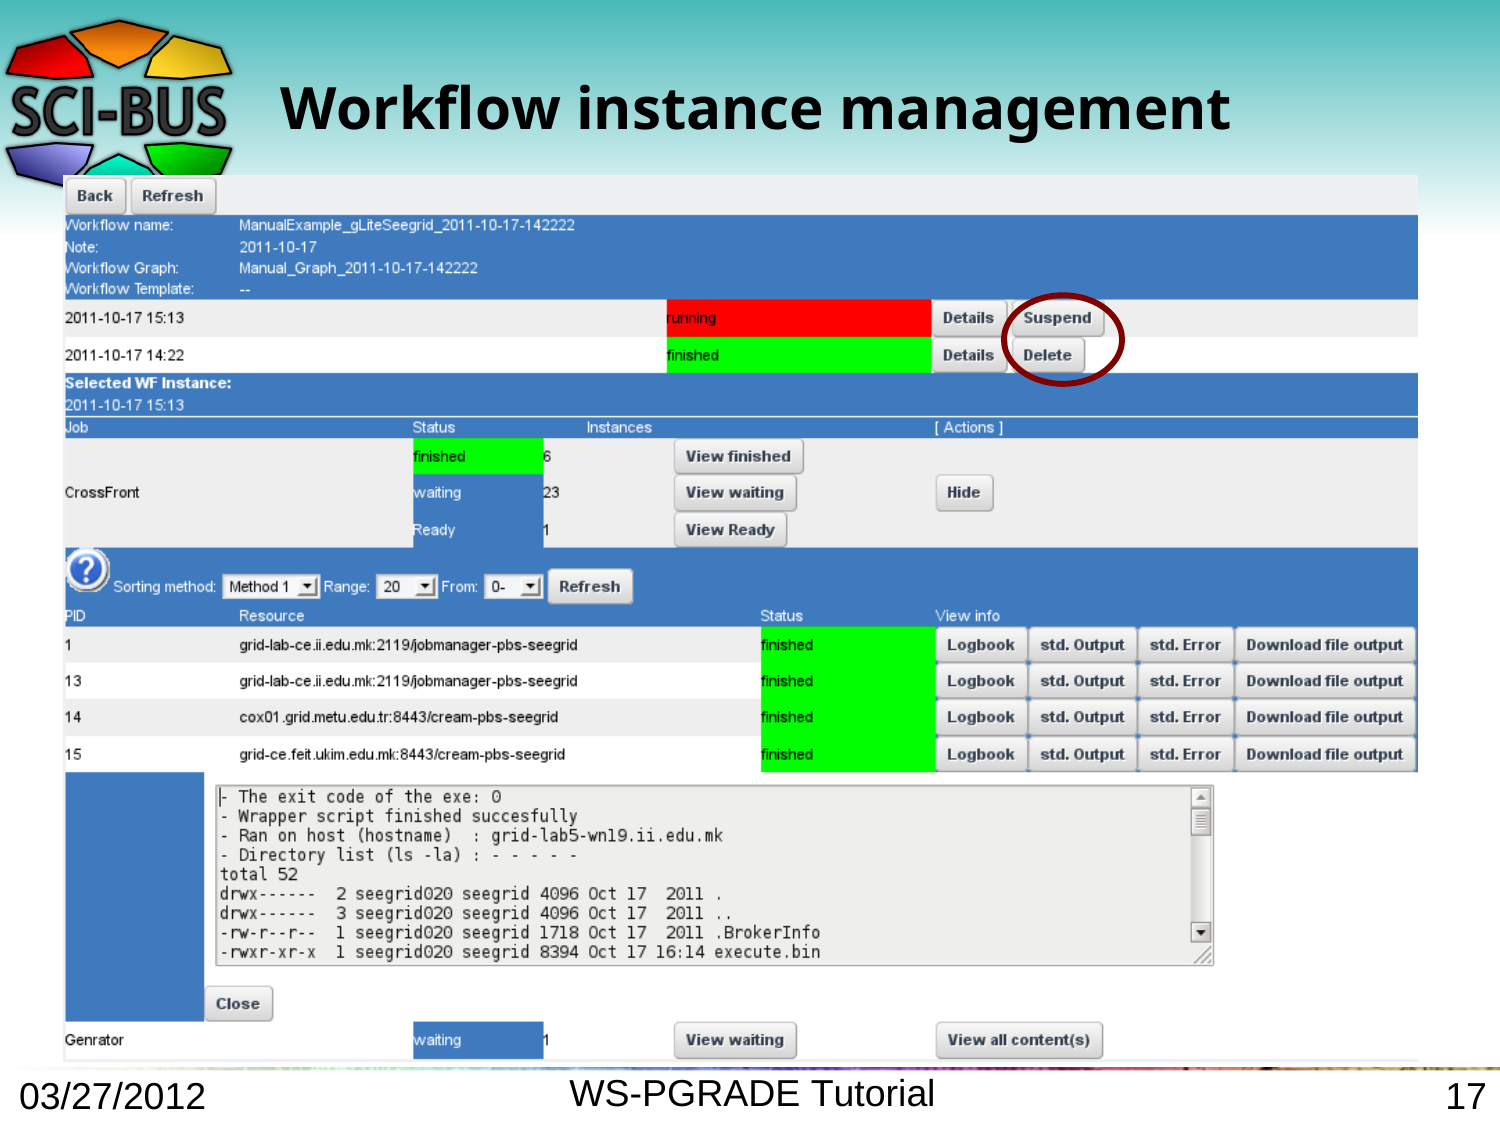

# Workflow instance management
Footer
5/29/2006
17